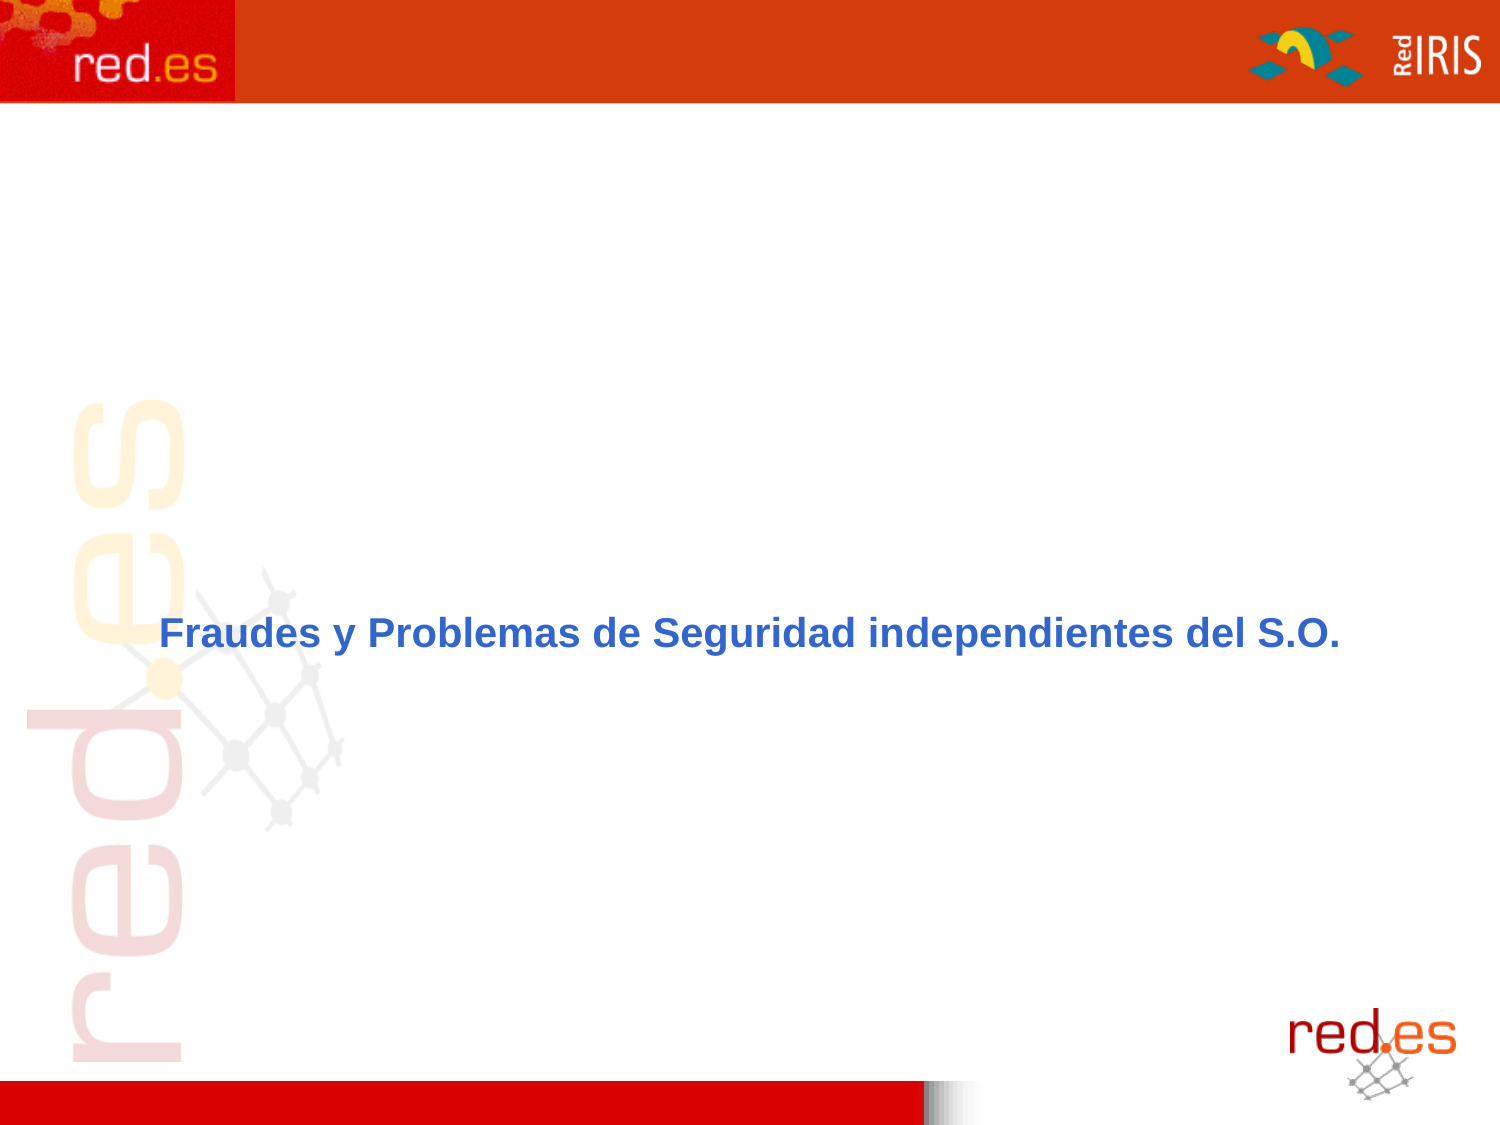

#
Fraudes y Problemas de Seguridad independientes del S.O.